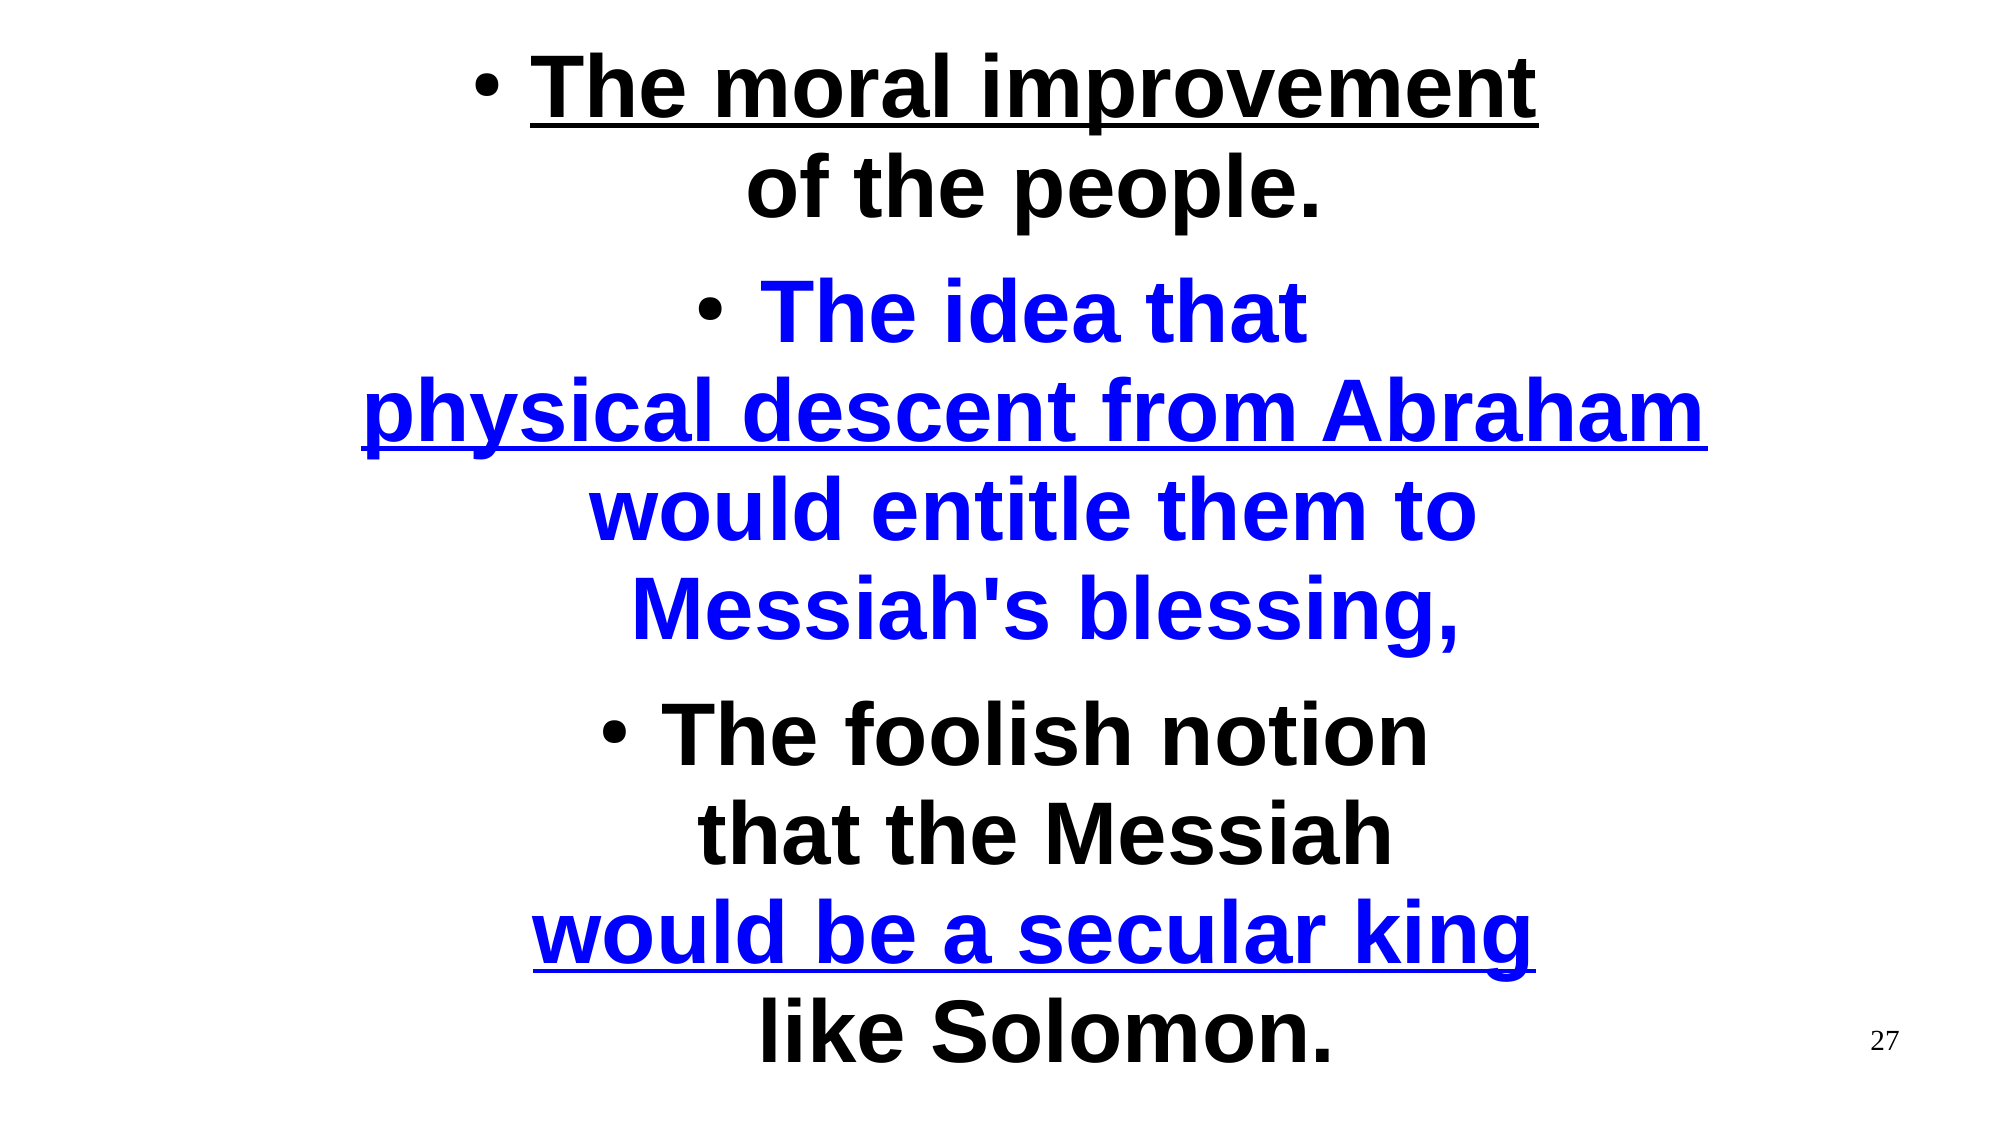

# The moral improvement of the people.
The idea that
physical descent from Abraham
would entitle them to
Messiah's blessing,
The foolish notion
 that the Messiah
would be a secular king
like Solomon.
27